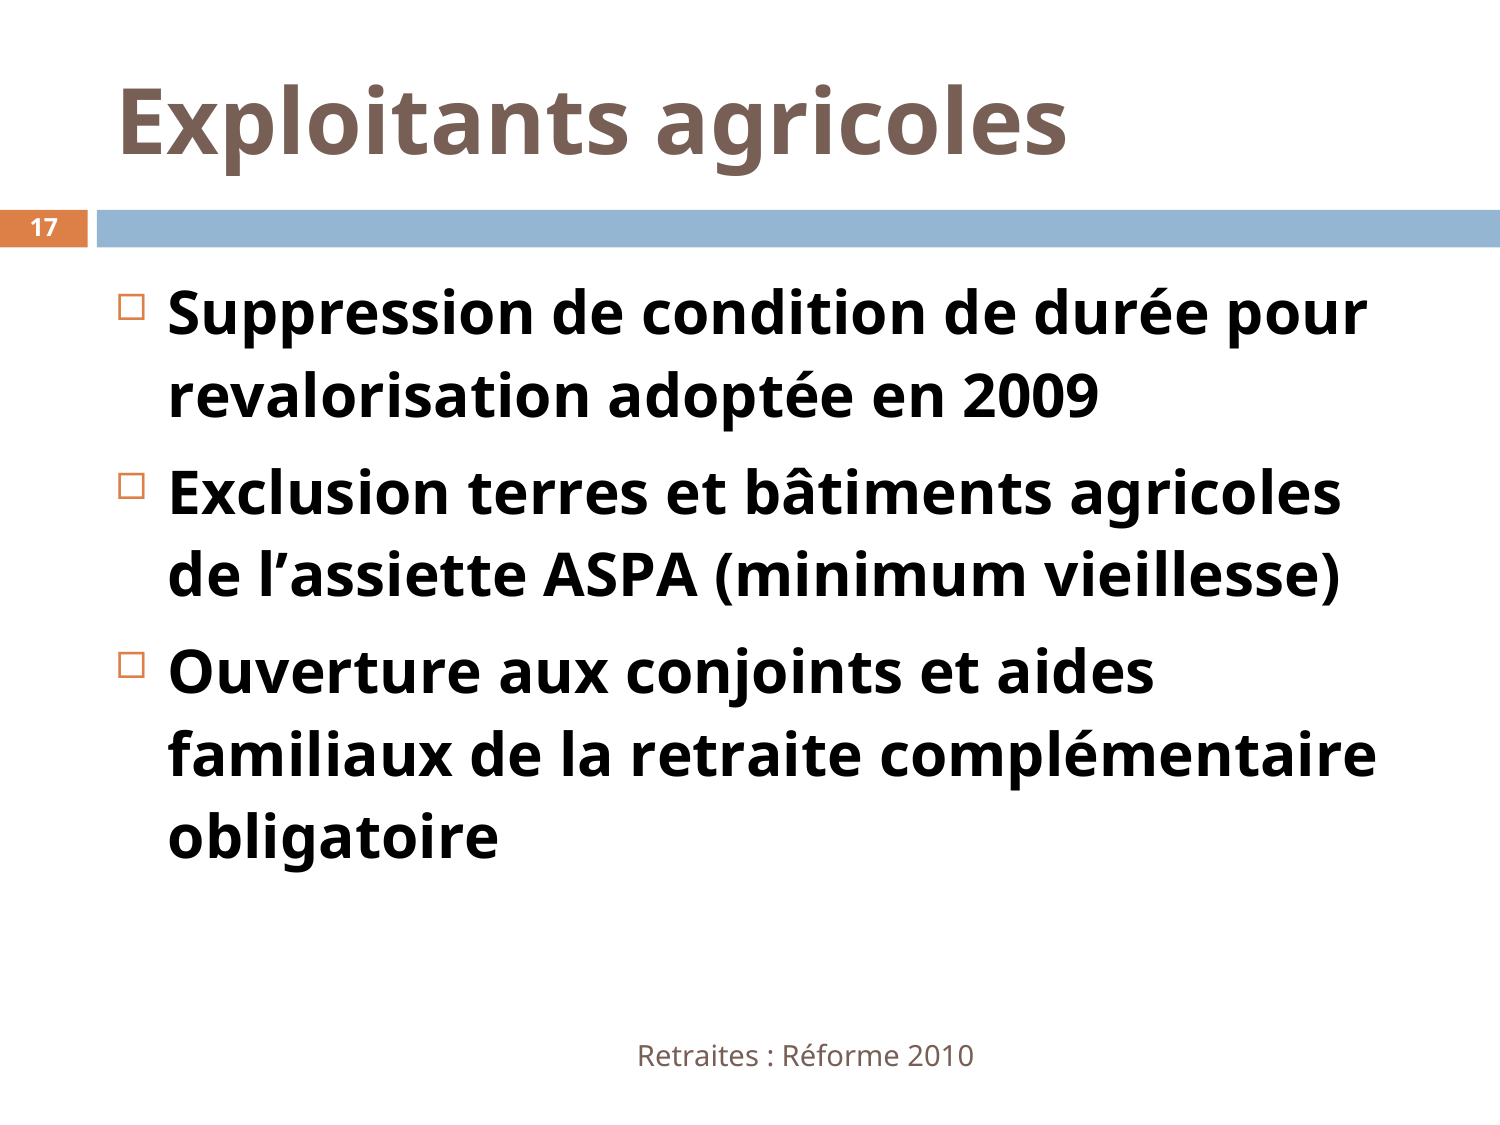

# Exploitants agricoles
Suppression de condition de durée pour revalorisation adoptée en 2009
Exclusion terres et bâtiments agricoles de l’assiette ASPA (minimum vieillesse)
Ouverture aux conjoints et aides familiaux de la retraite complémentaire obligatoire
Retraites : Réforme 2010